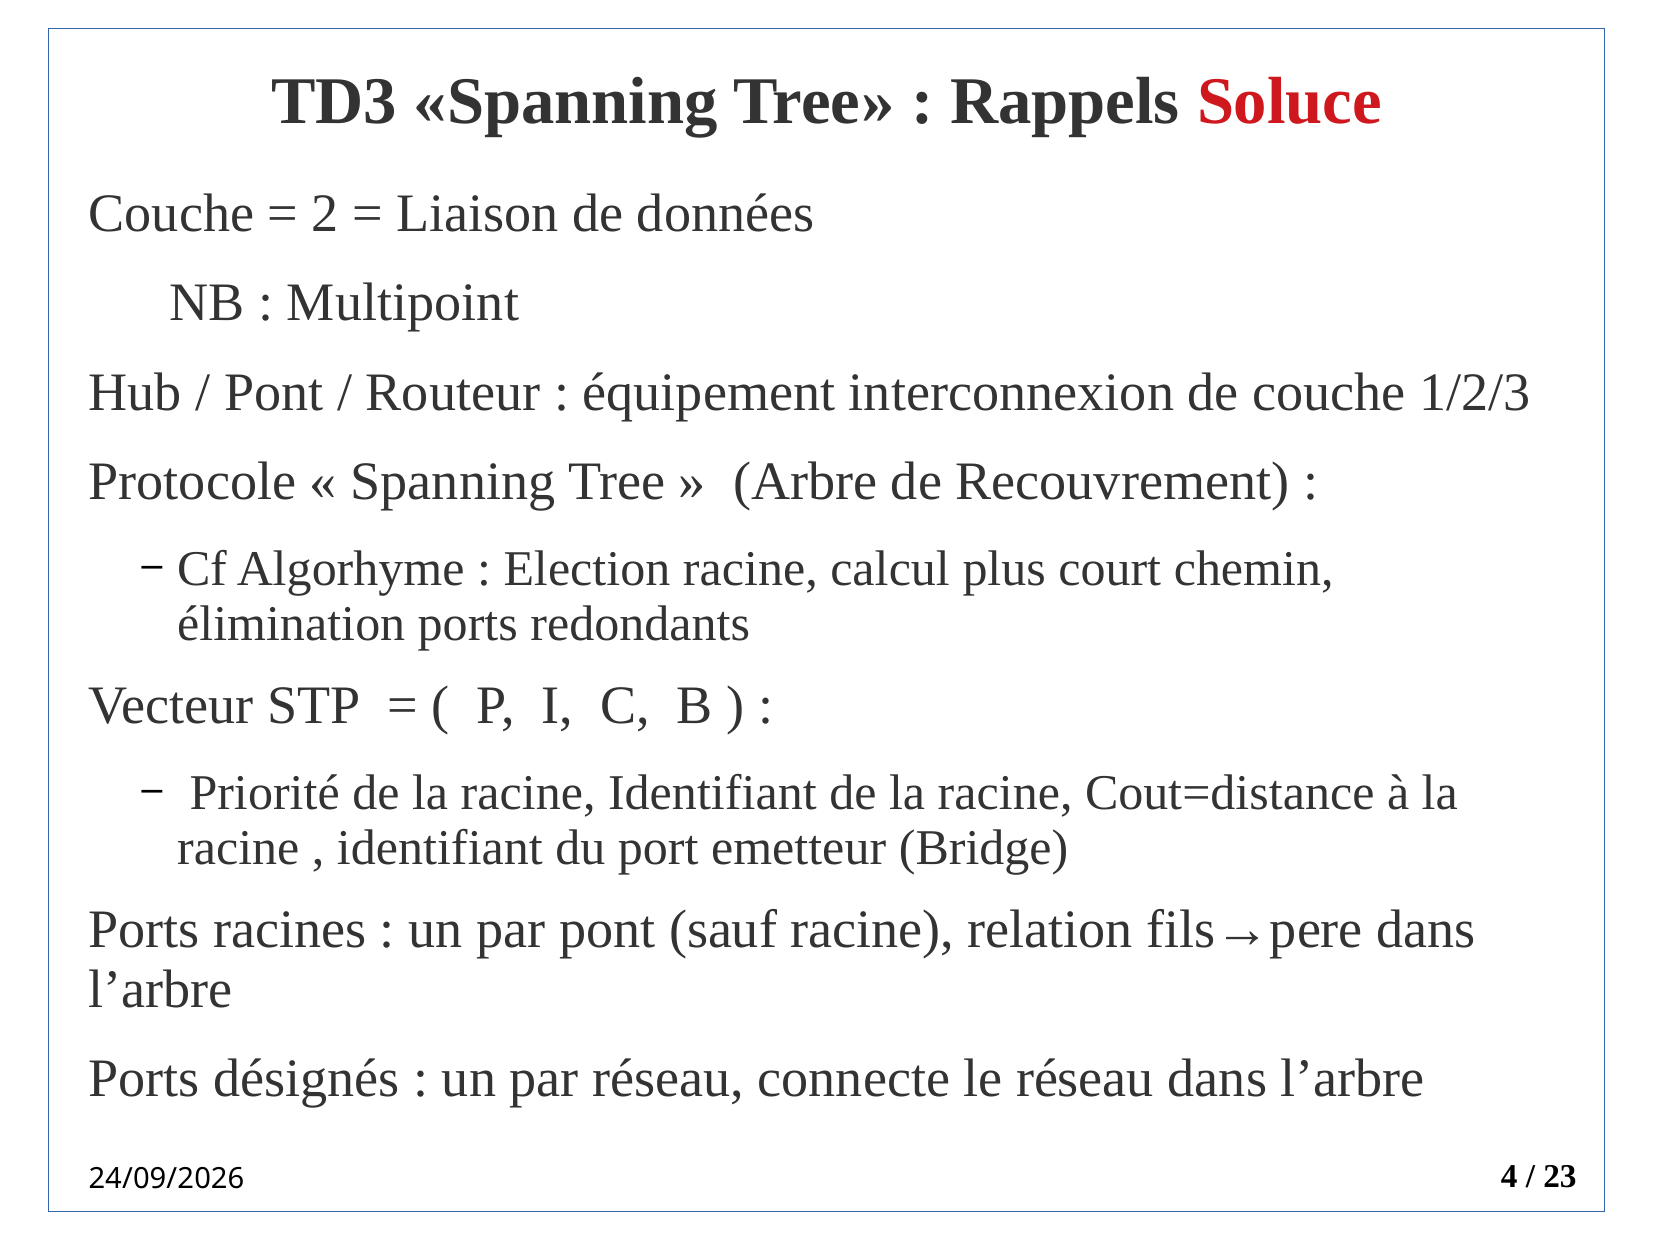

# TD3 «Spanning Tree» : Rappels Soluce
Couche = 2 = Liaison de données
 NB : Multipoint
Hub / Pont / Routeur : équipement interconnexion de couche 1/2/3
Protocole « Spanning Tree »  (Arbre de Recouvrement) :
Cf Algorhyme : Election racine, calcul plus court chemin, élimination ports redondants
Vecteur STP  = ( P, I, C, B ) :
 Priorité de la racine, Identifiant de la racine, Cout=distance à la racine , identifiant du port emetteur (Bridge)
Ports racines : un par pont (sauf racine), relation fils→pere dans l’arbre
Ports désignés : un par réseau, connecte le réseau dans l’arbre
4